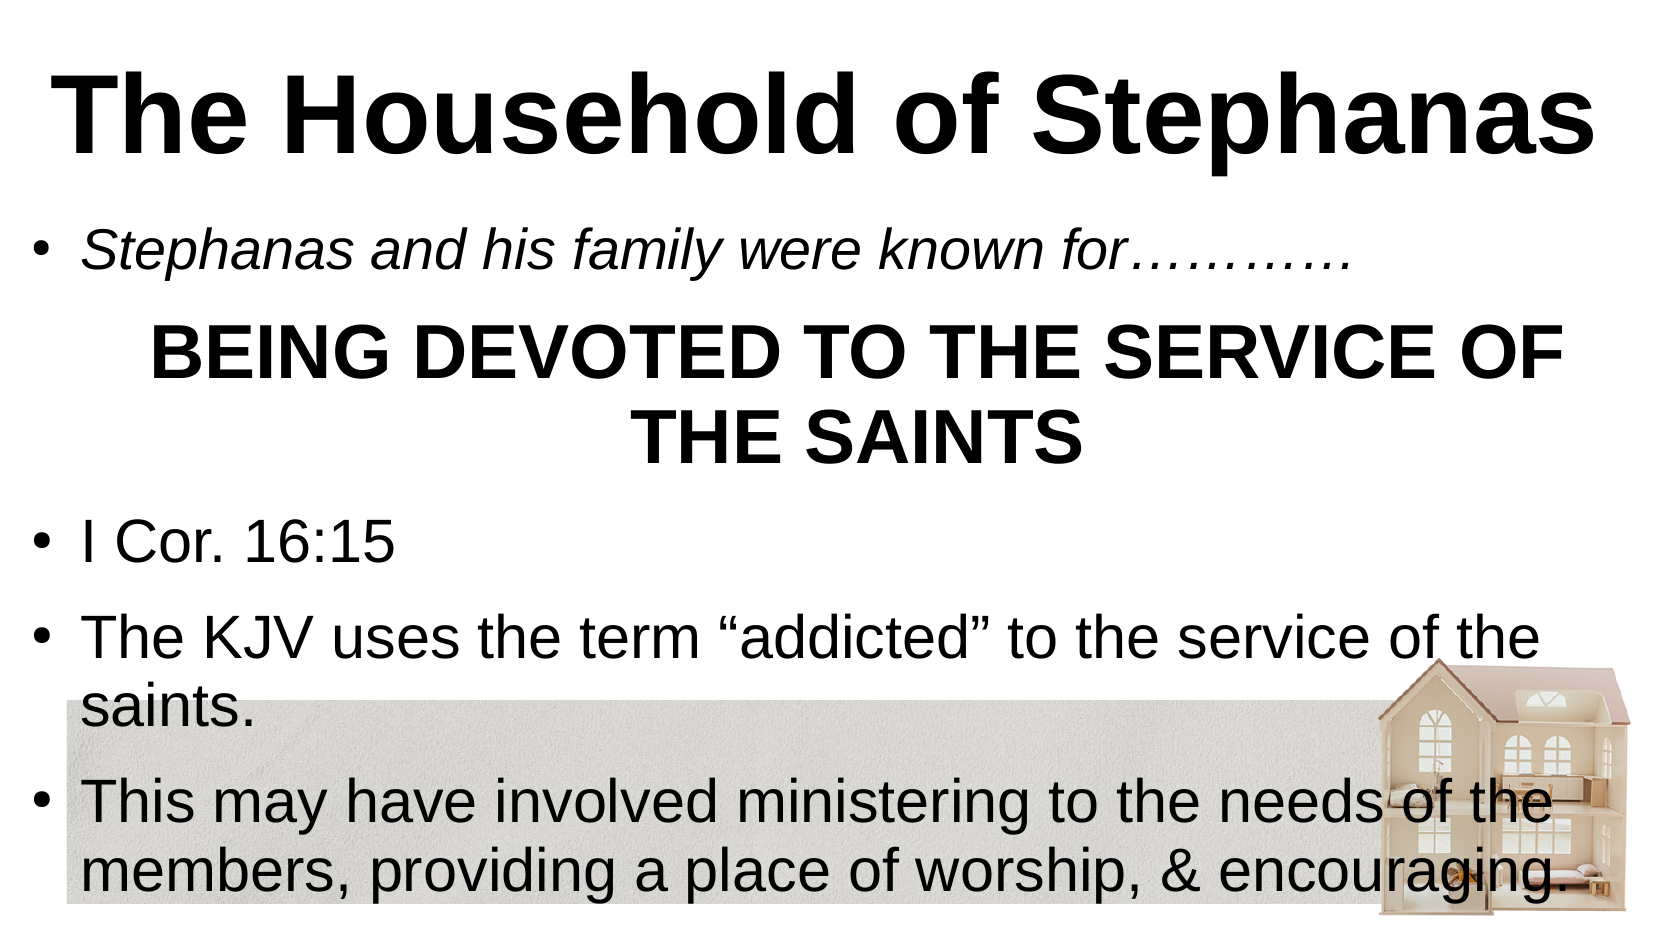

# The Household of Stephanas
Stephanas and his family were known for…………
BEING DEVOTED TO THE SERVICE OF THE SAINTS
I Cor. 16:15
The KJV uses the term “addicted” to the service of the saints.
This may have involved ministering to the needs of the members, providing a place of worship, & encouraging.